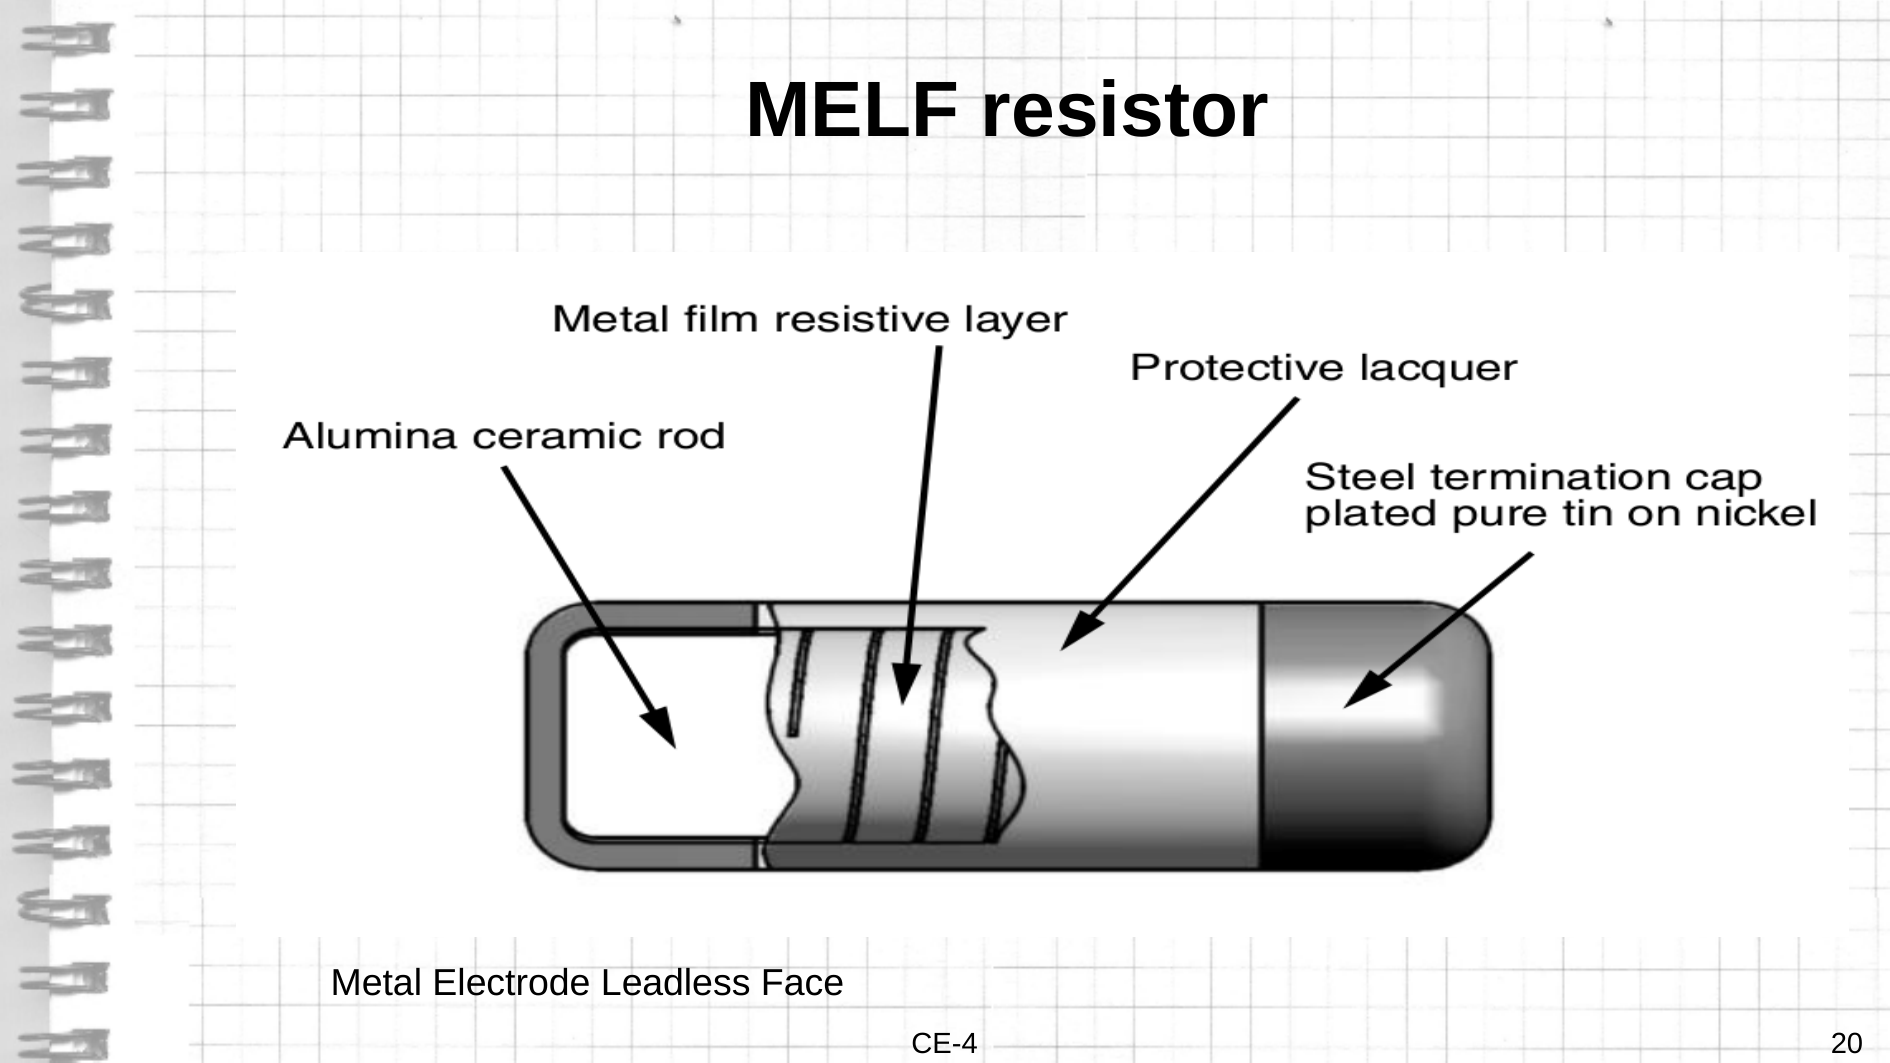

# MELF resistor
Metal Electrode Leadless Face
CE-4
20